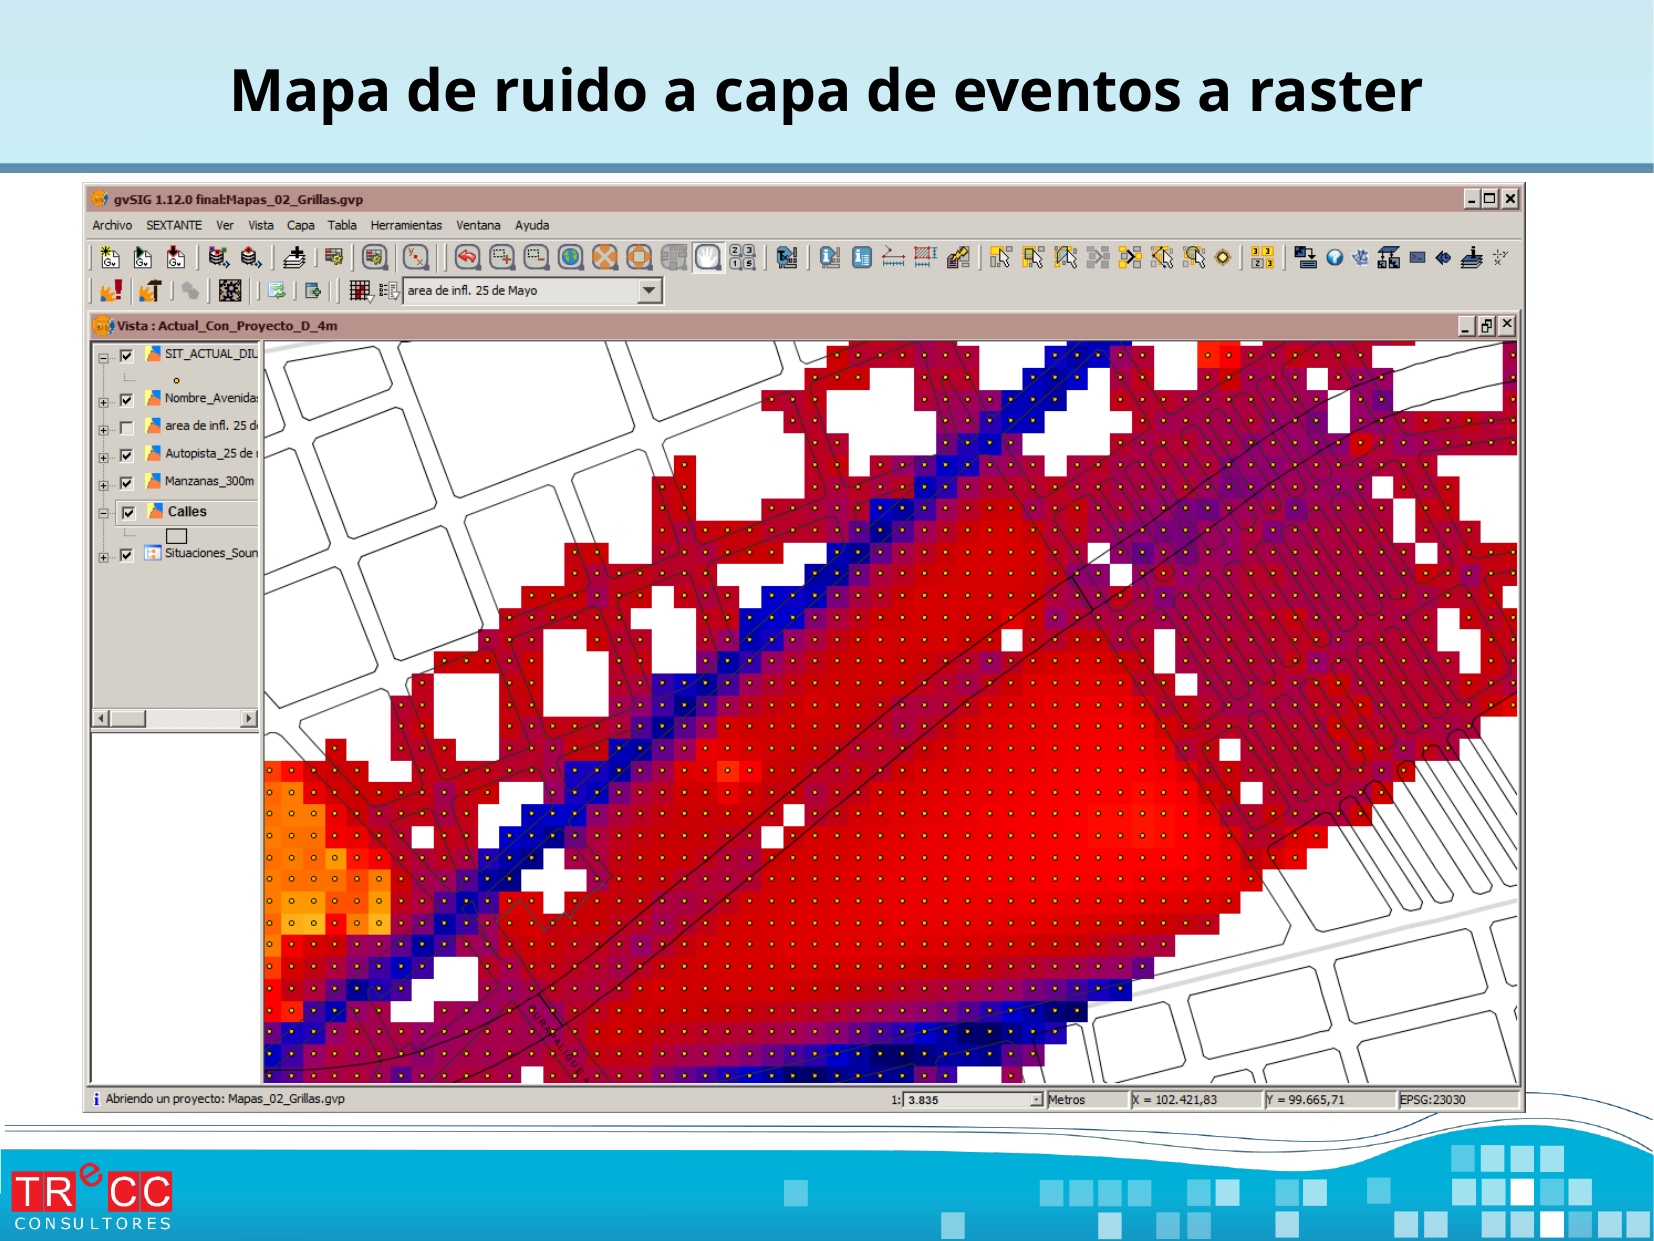

# Mapa de ruido a capa de eventos a raster